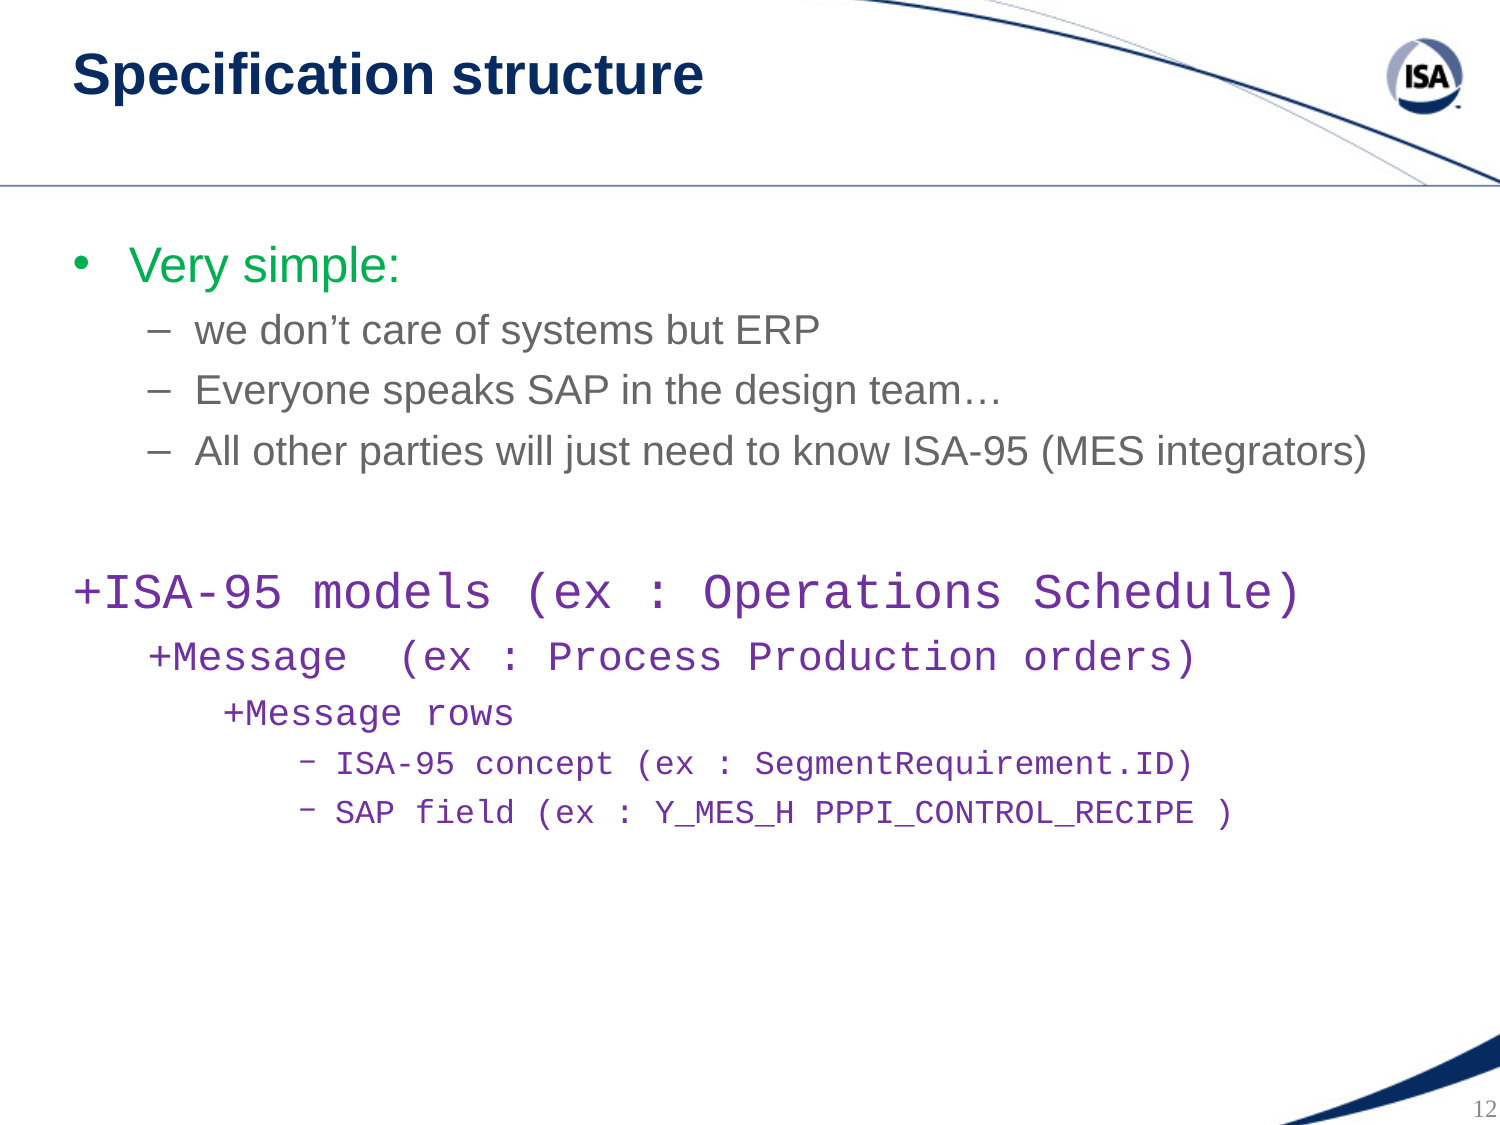

# Specification structure
Very simple:
we don’t care of systems but ERP
Everyone speaks SAP in the design team…
All other parties will just need to know ISA-95 (MES integrators)
+ISA-95 models (ex : Operations Schedule)
+Message	 (ex : Process Production orders)
+Message rows
ISA-95 concept (ex : SegmentRequirement.ID)
SAP field (ex : Y_MES_H PPPI_CONTROL_RECIPE )